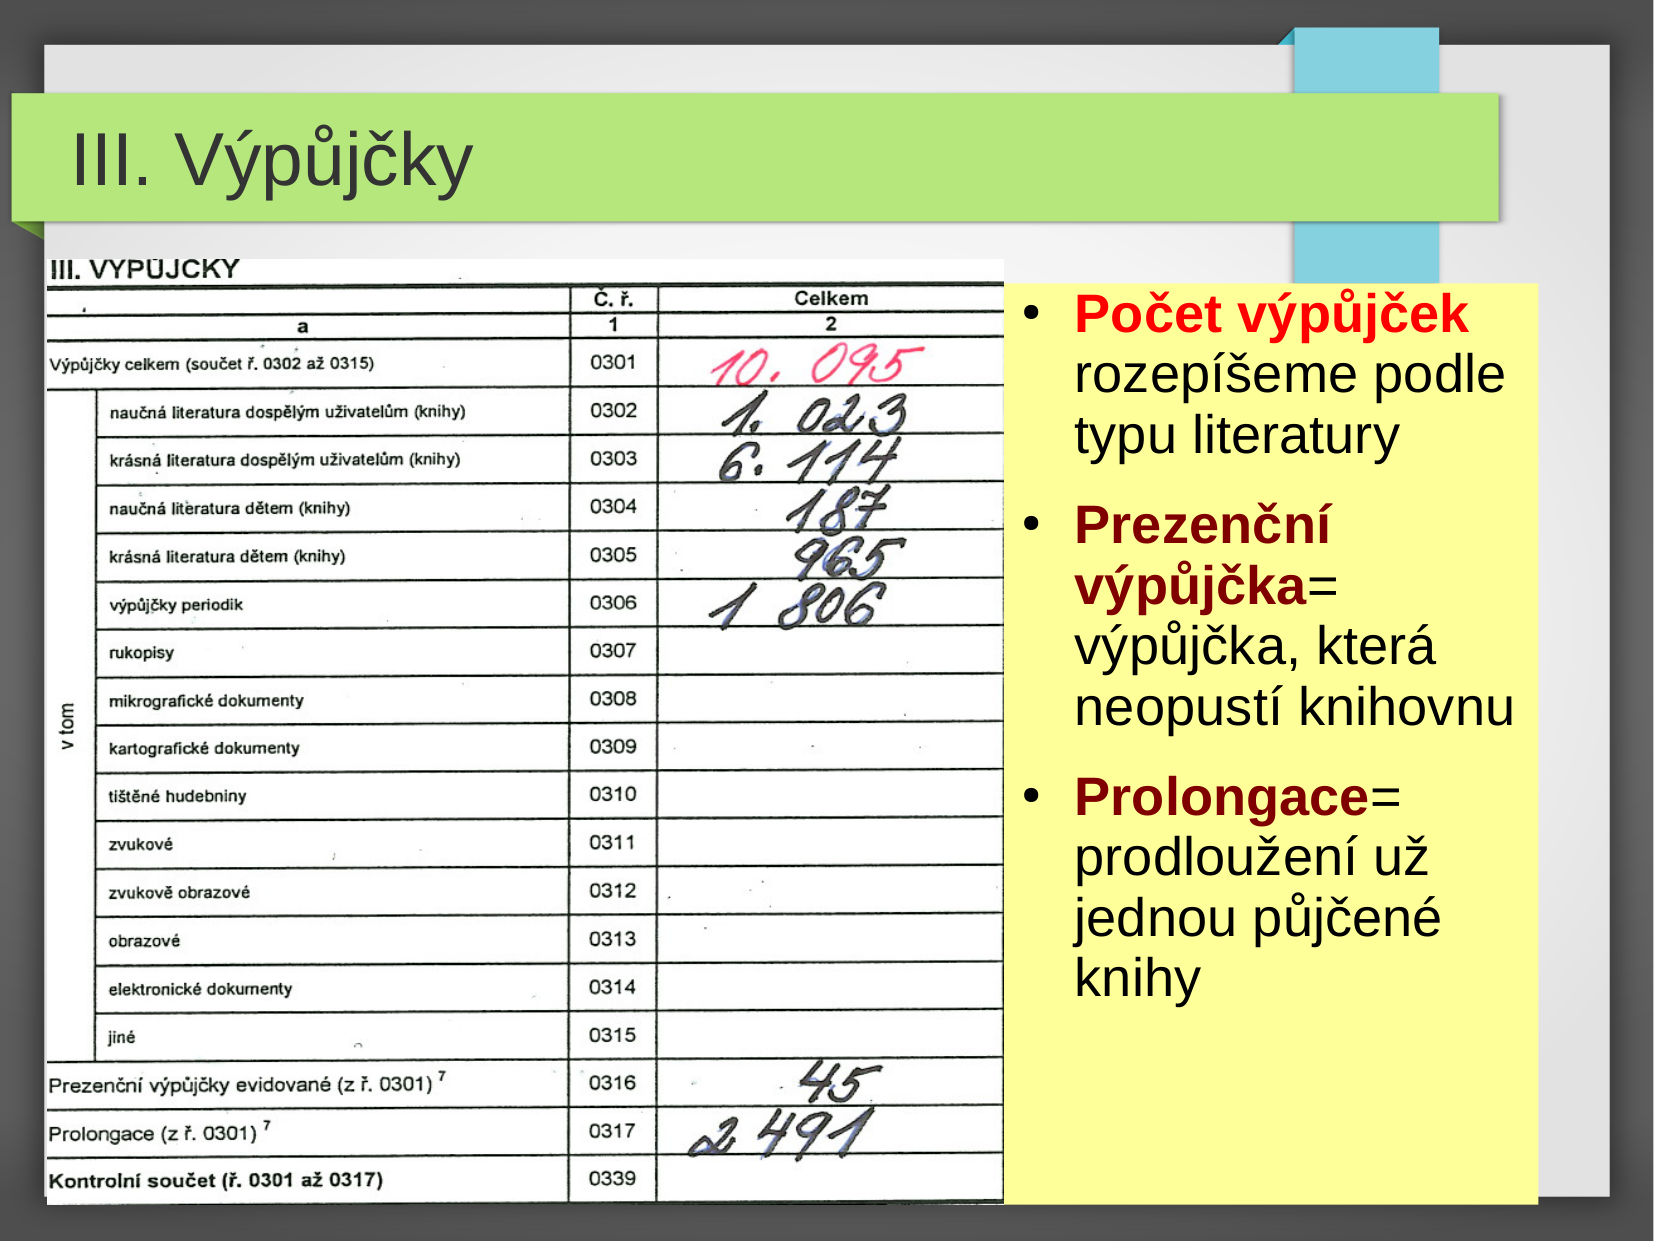

# III. Výpůjčky
Počet výpůjček rozepíšeme podle typu literatury
Prezenční výpůjčka=
výpůjčka, která neopustí knihovnu
Prolongace=
prodloužení už jednou půjčené knihy
Kliěte o vložení textu